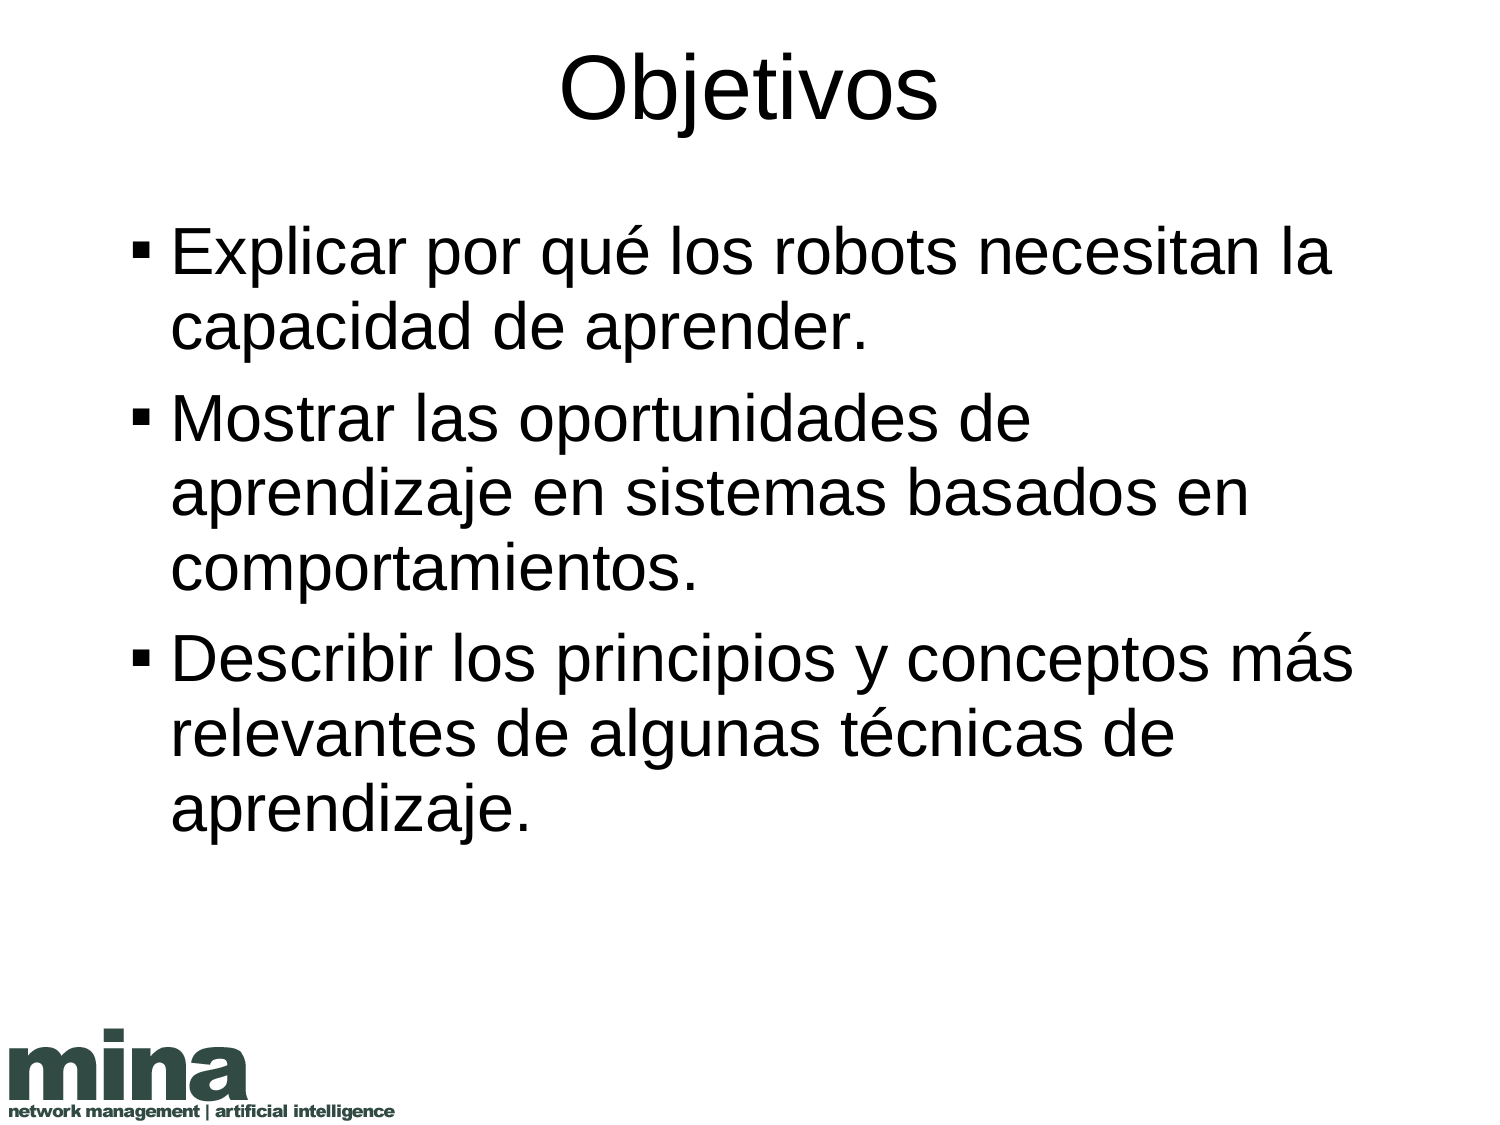

# Objetivos
Explicar por qué los robots necesitan la capacidad de aprender.
Mostrar las oportunidades de aprendizaje en sistemas basados en comportamientos.
Describir los principios y conceptos más relevantes de algunas técnicas de aprendizaje.